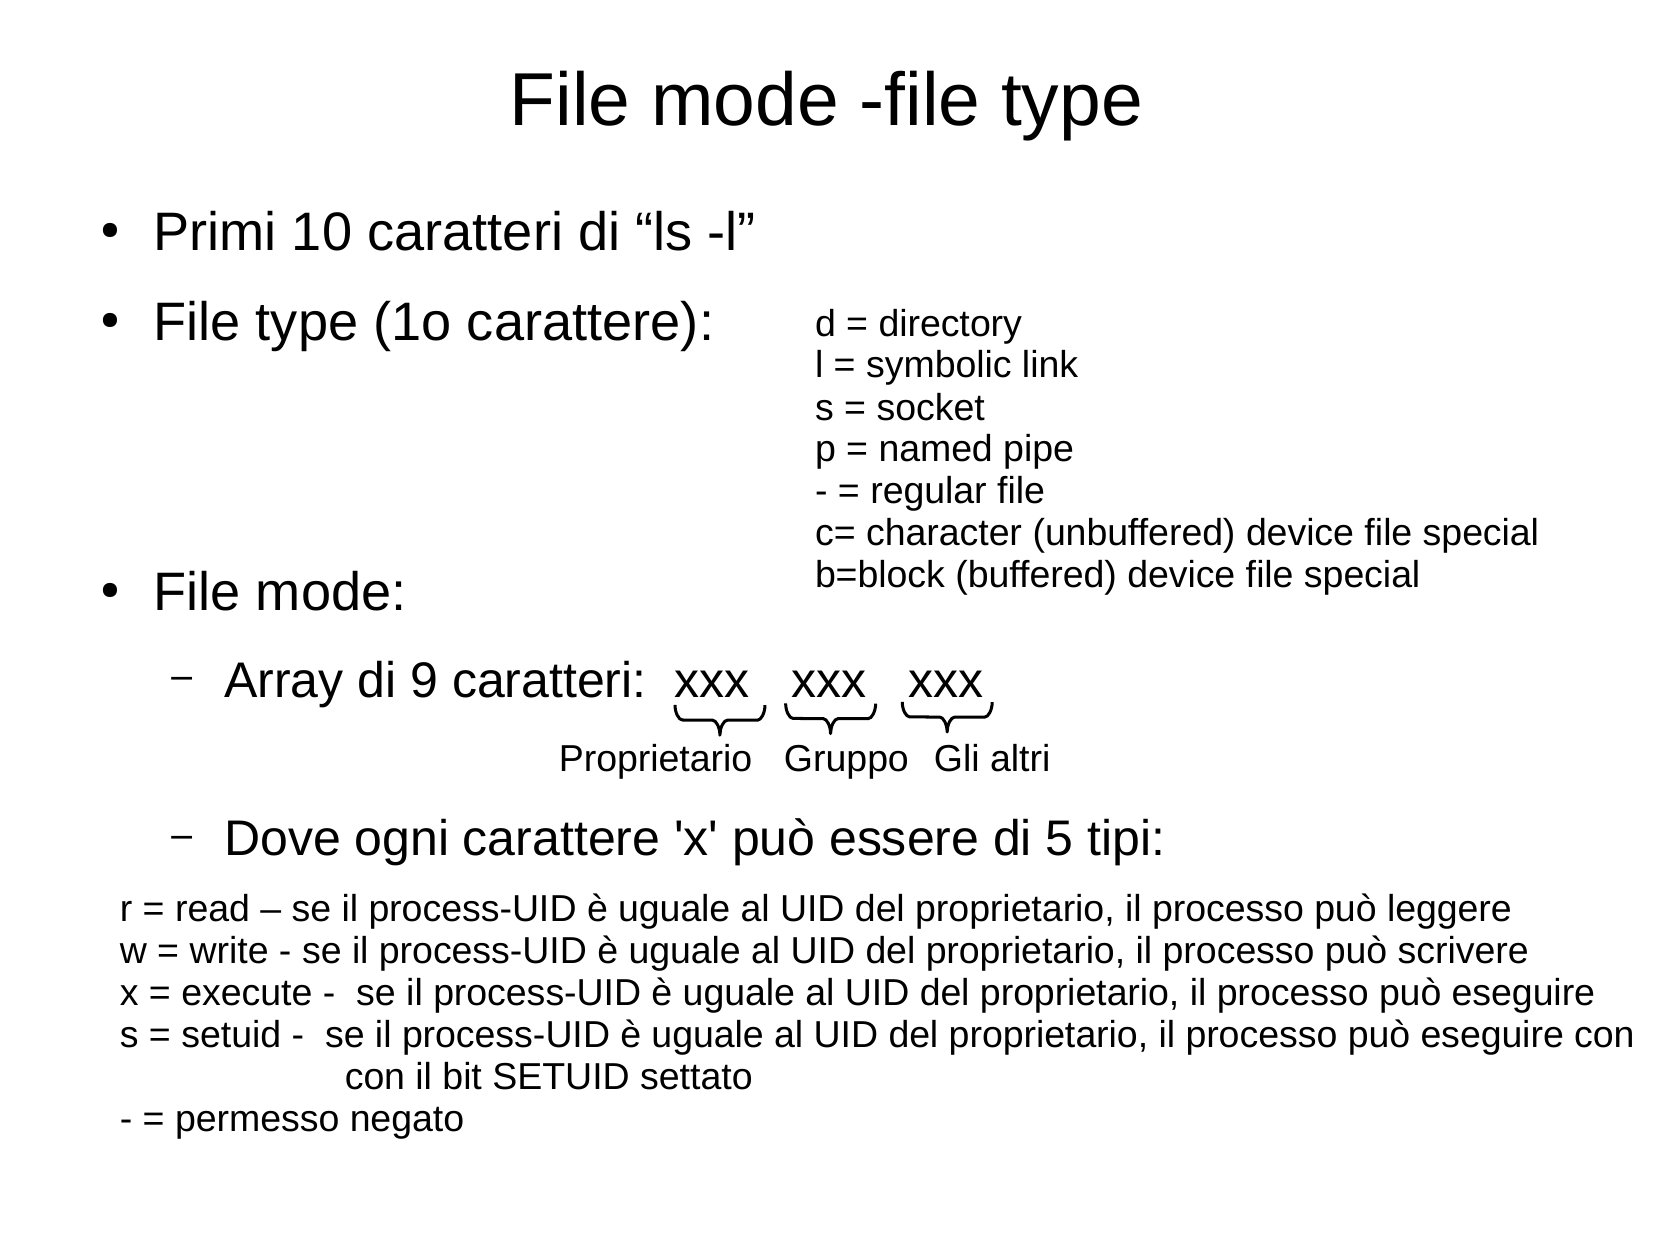

# File mode -file type
Primi 10 caratteri di “ls -l”
File type (1o carattere):
File mode:
Array di 9 caratteri: xxx xxx xxx
Dove ogni carattere 'x' può essere di 5 tipi:
d = directory
l = symbolic link
s = socket
p = named pipe
- = regular file
c= character (unbuffered) device file special
b=block (buffered) device file special
Proprietario	Gruppo	Gli altri
r = read – se il process-UID è uguale al UID del proprietario, il processo può leggere
w = write - se il process-UID è uguale al UID del proprietario, il processo può scrivere
x = execute - se il process-UID è uguale al UID del proprietario, il processo può eseguire
s = setuid - se il process-UID è uguale al UID del proprietario, il processo può eseguire con
			con il bit SETUID settato
- = permesso negato